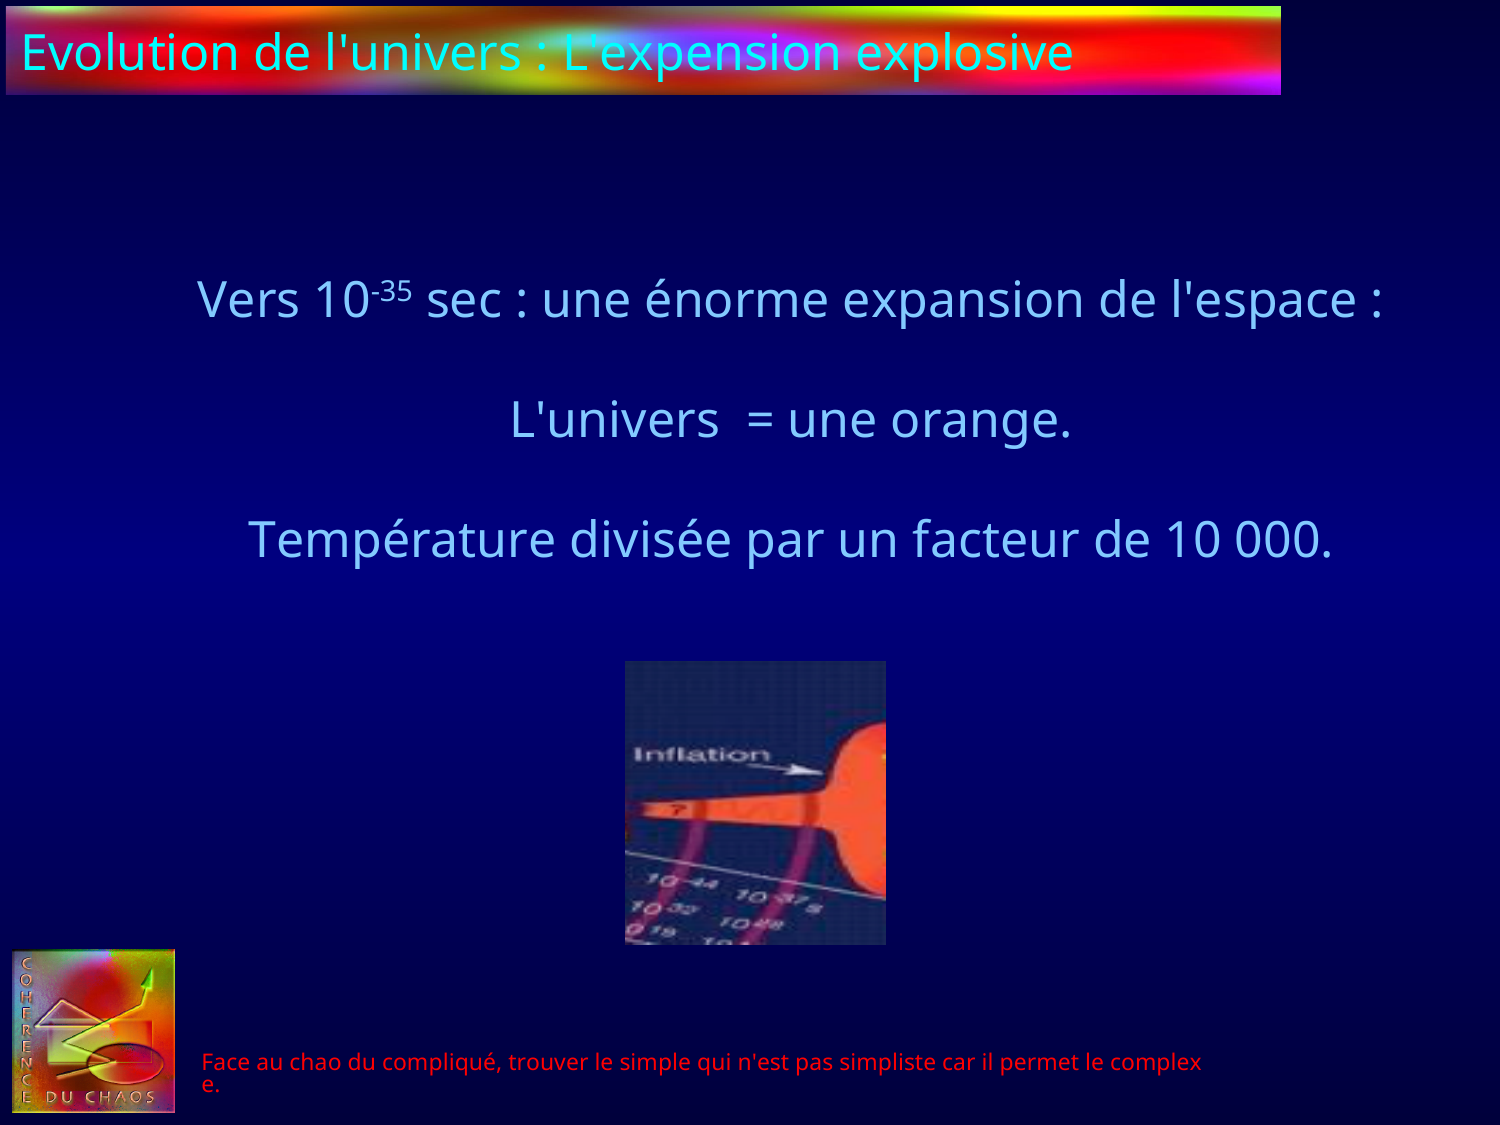

# Evolution de l'univers : L'expension explosive
Vers 10-35 sec : une énorme expansion de l'espace :
L'univers = une orange.
Température divisée par un facteur de 10 000.
Face au chao du compliqué, trouver le simple qui n'est pas simpliste car il permet le complexe.